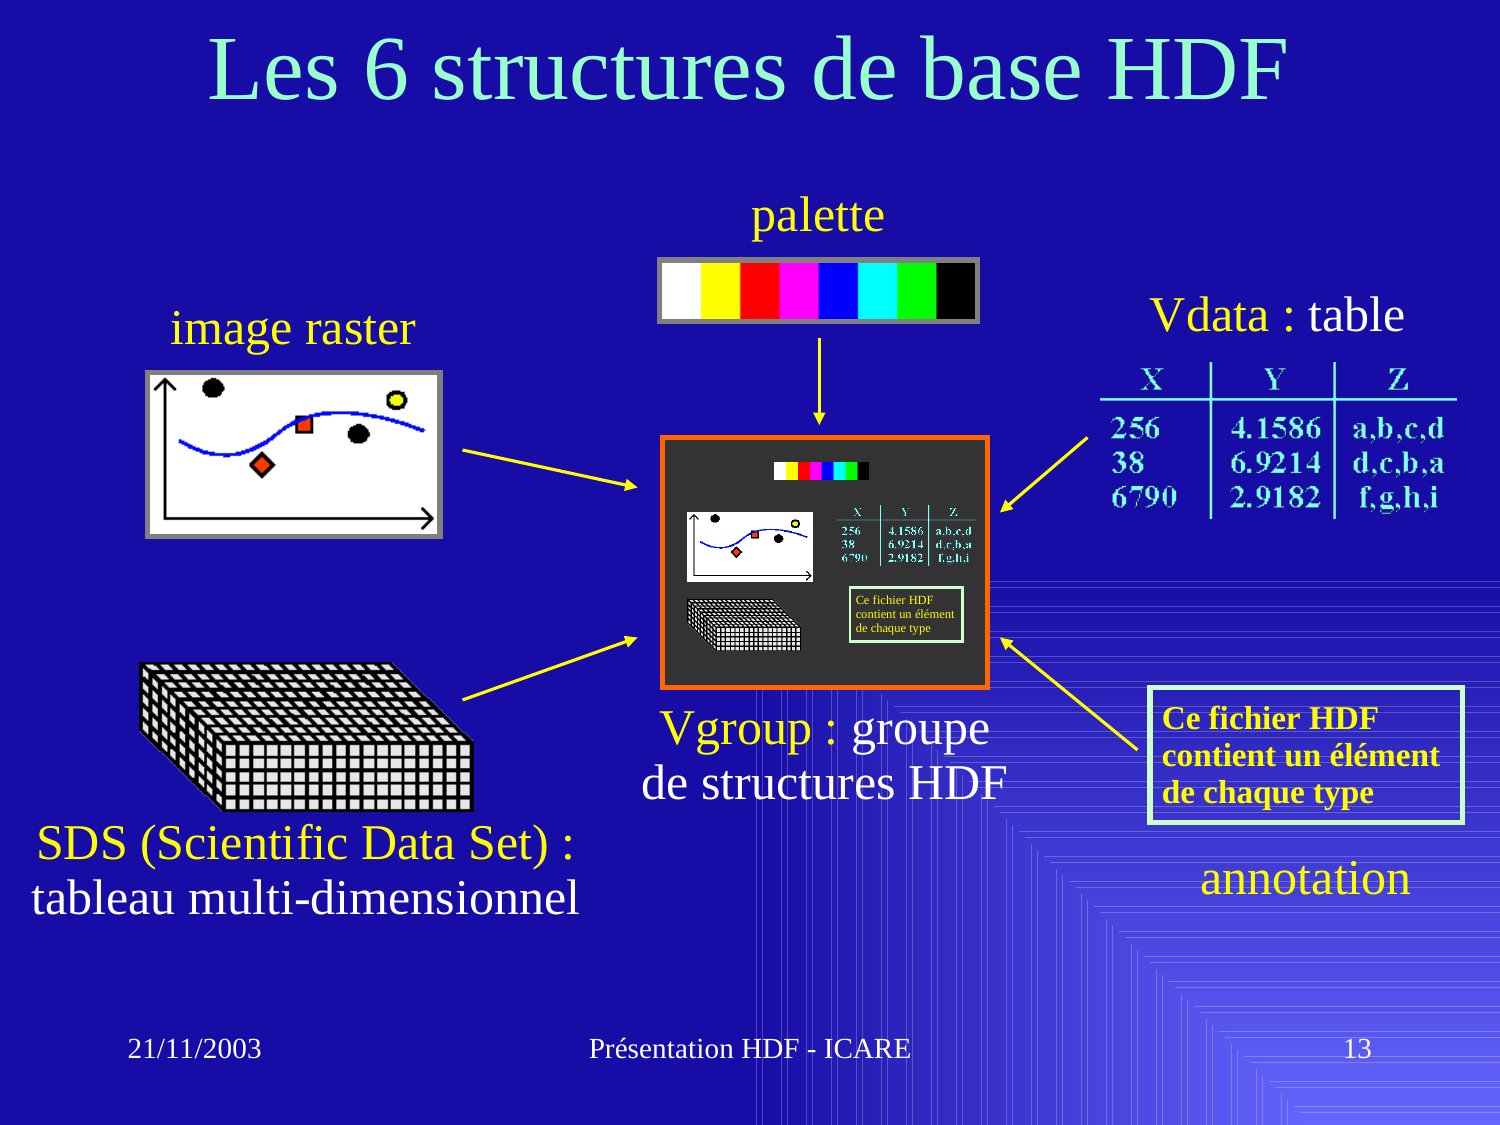

# Les 6 structures de base HDF
palette
Vdata : table
image raster
Ce fichier HDF contient un élément de chaque type
Vgroup : groupe
de structures HDF
SDS (Scientific Data Set) : tableau multi-dimensionnel
Ce fichier HDF contient un élément de chaque type
annotation
21/11/2003
Présentation HDF - ICARE
13